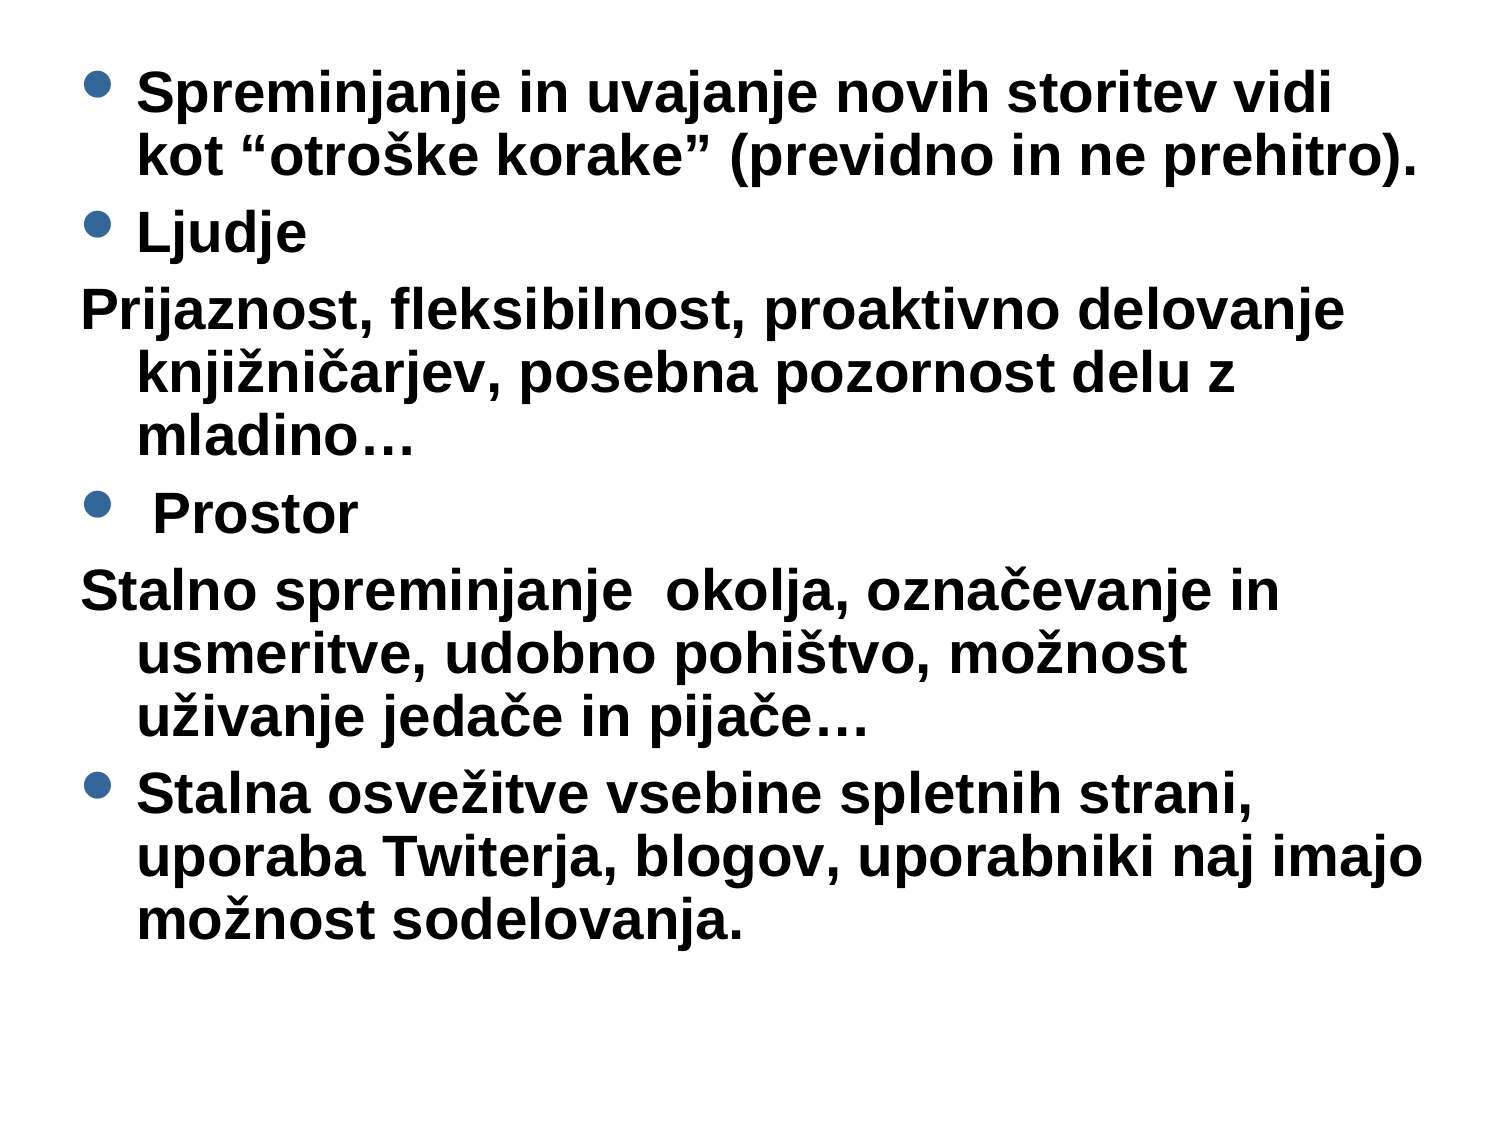

# Spreminjanje in uvajanje novih storitev vidi kot “otroške korake” (previdno in ne prehitro).
Ljudje
Prijaznost, fleksibilnost, proaktivno delovanje knjižničarjev, posebna pozornost delu z mladino…
 Prostor
Stalno spreminjanje okolja, označevanje in usmeritve, udobno pohištvo, možnost uživanje jedače in pijače…
Stalna osvežitve vsebine spletnih strani, uporaba Twiterja, blogov, uporabniki naj imajo možnost sodelovanja.